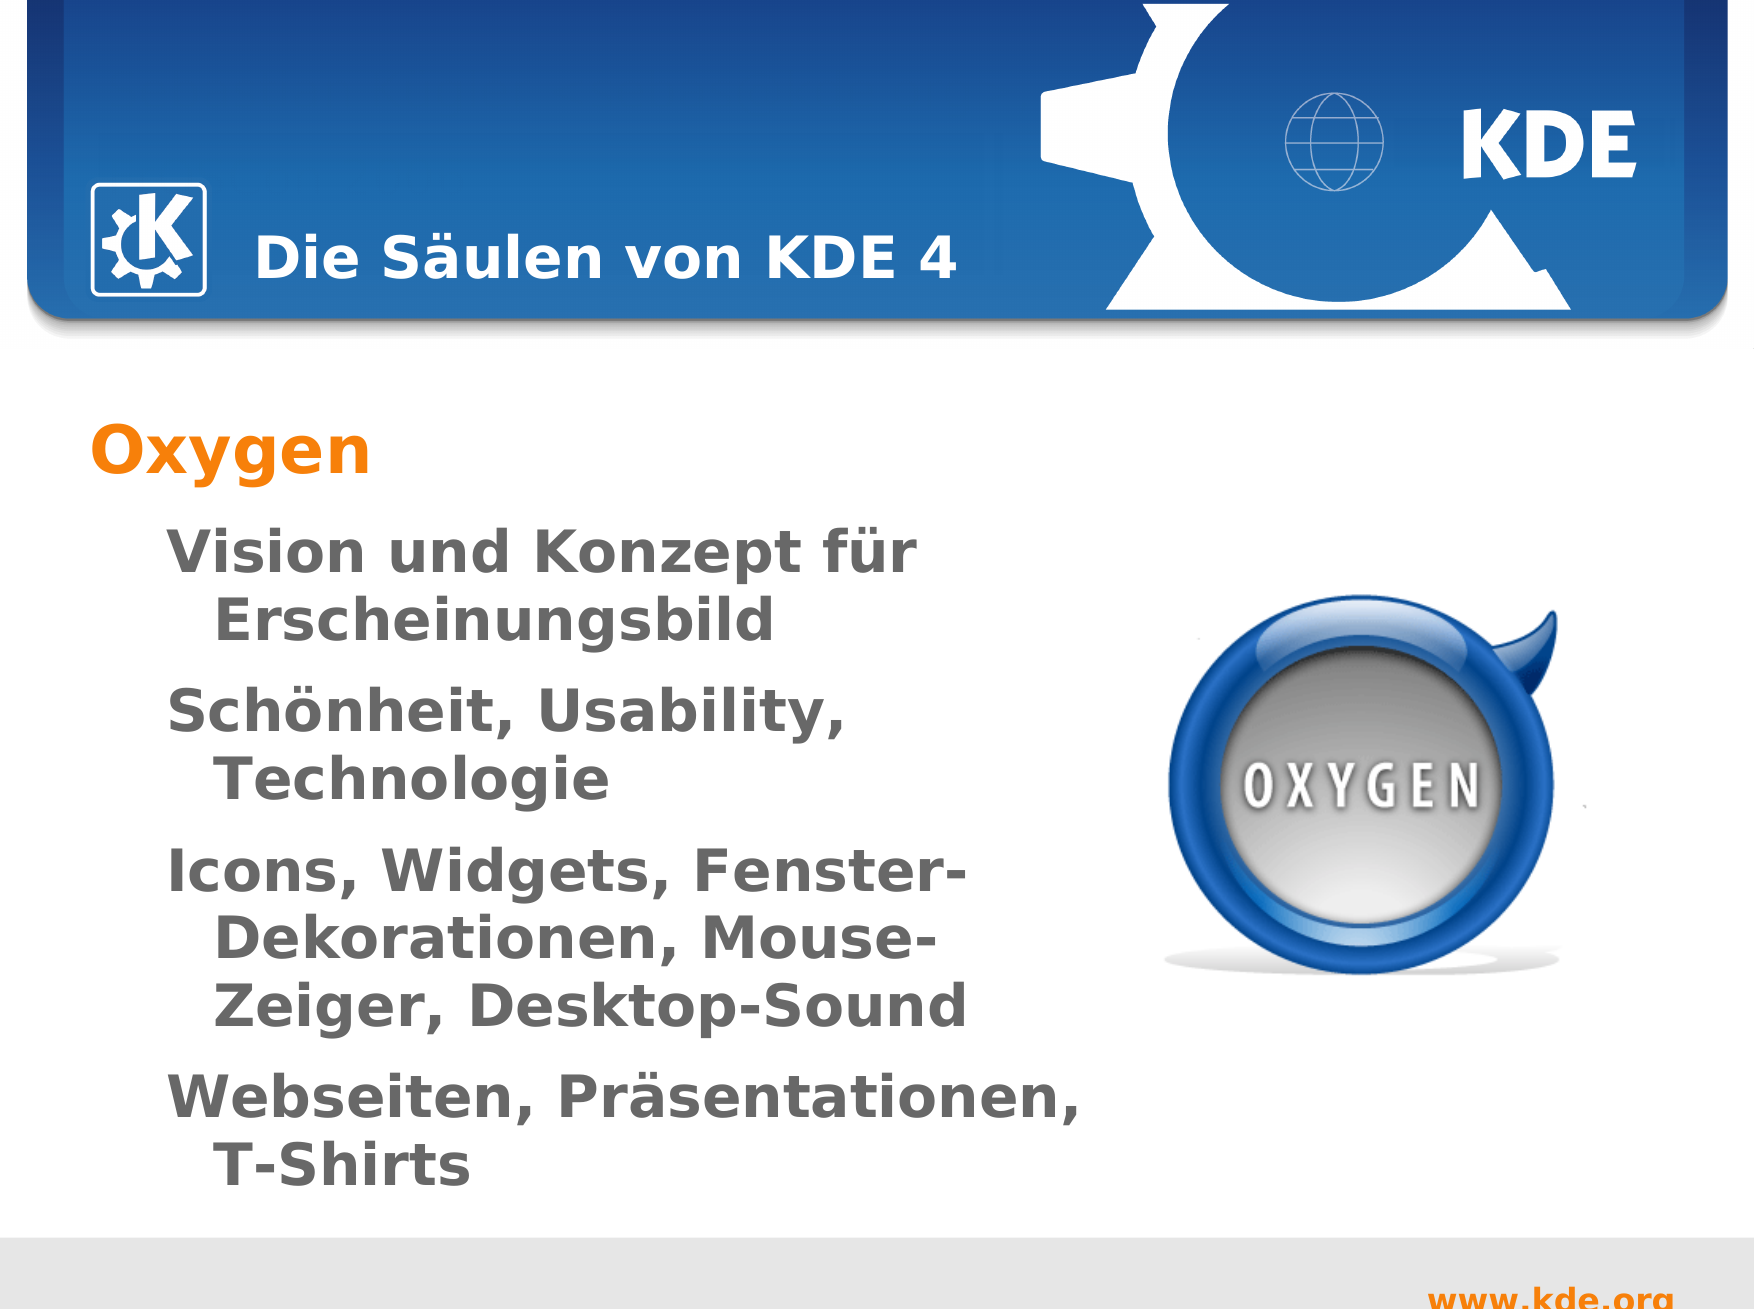

Die Säulen von KDE 4
# Oxygen
Vision und Konzept für Erscheinungsbild
Schönheit, Usability, Technologie
Icons, Widgets, Fenster-Dekorationen, Mouse-Zeiger, Desktop-Sound
Webseiten, Präsentationen, T-Shirts